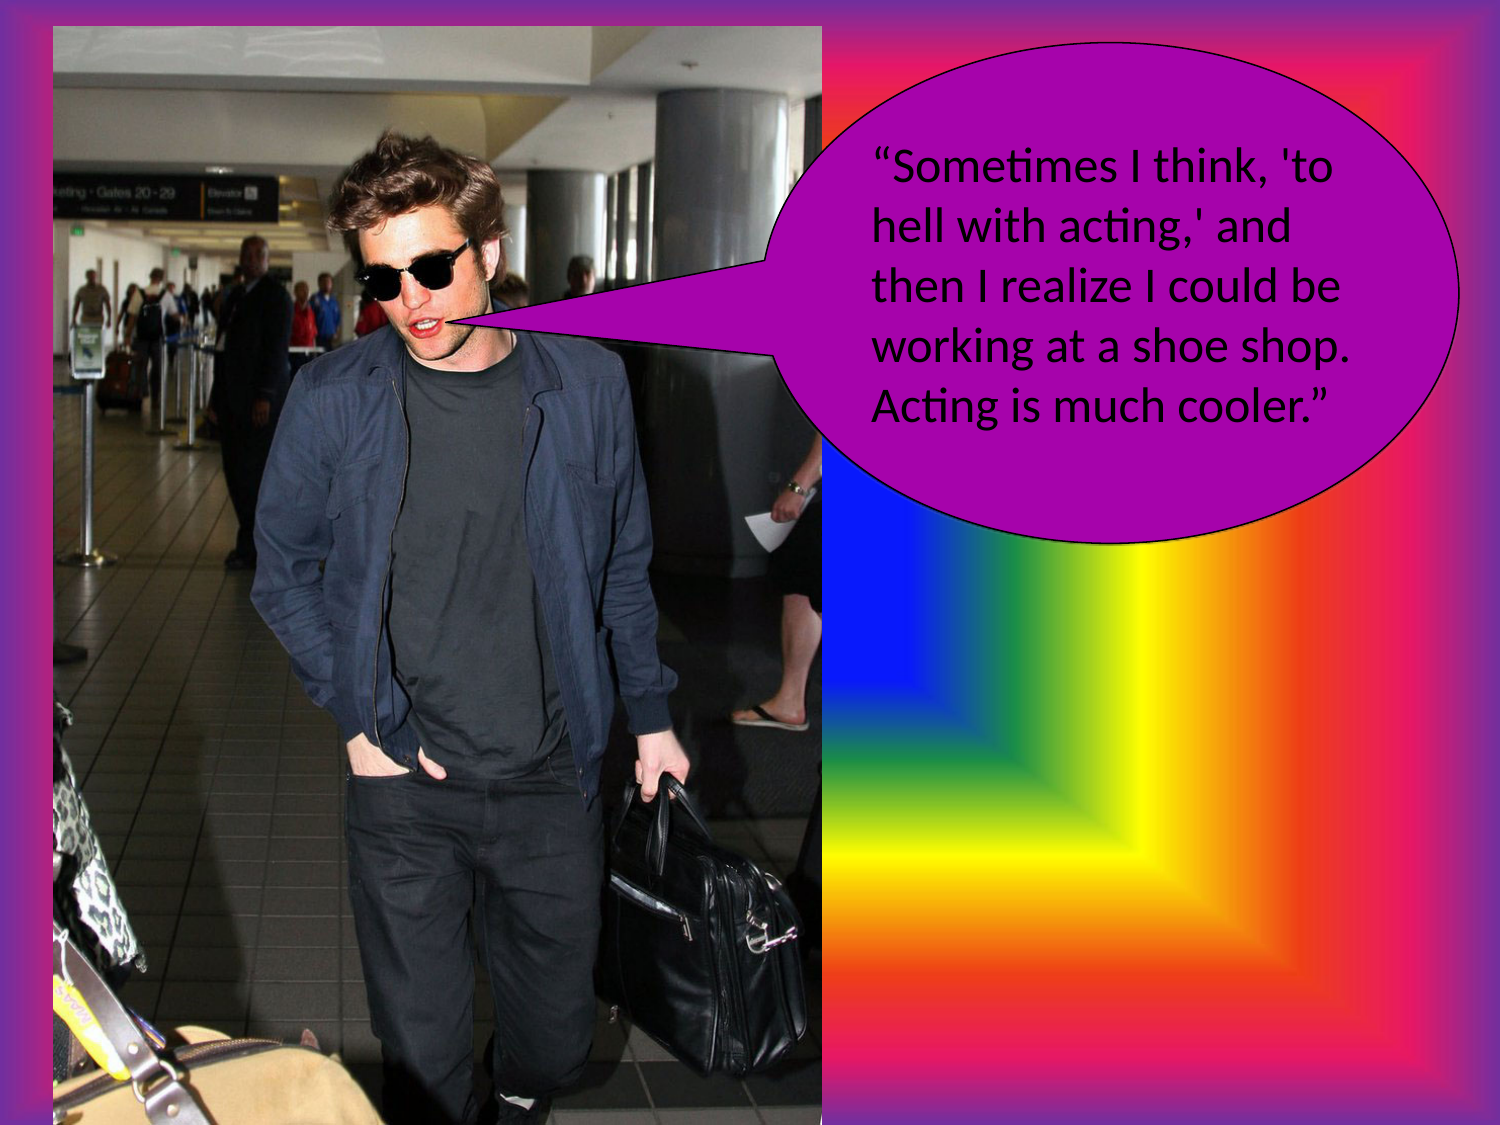

#
“Sometimes I think, 'to hell with acting,' and then I realize I could be working at a shoe shop. Acting is much cooler.”